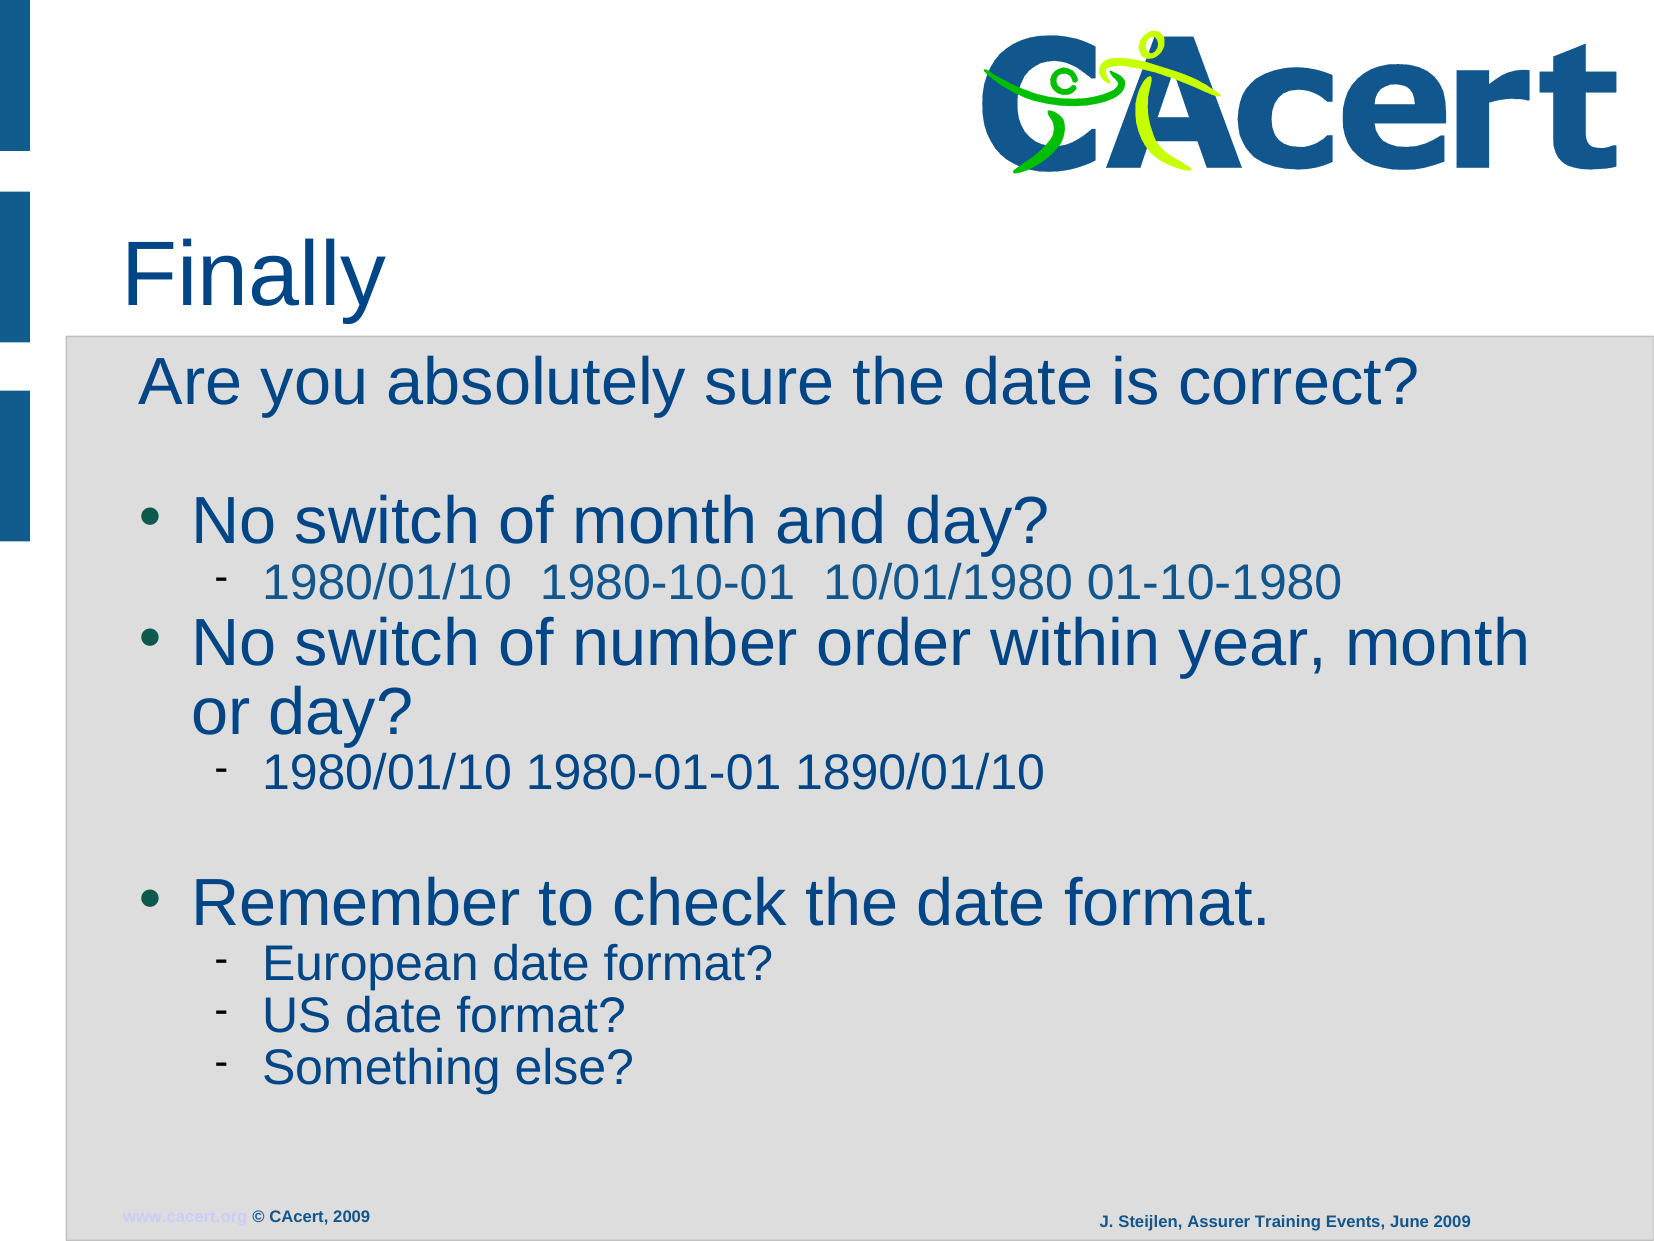

# Finally
Are you absolutely sure the date is correct?
No switch of month and day?
1980/01/10 1980-10-01 10/01/1980 01-10-1980
No switch of number order within year, month or day?
1980/01/10 1980-01-01 1890/01/10
Remember to check the date format.
European date format?
US date format?
Something else?